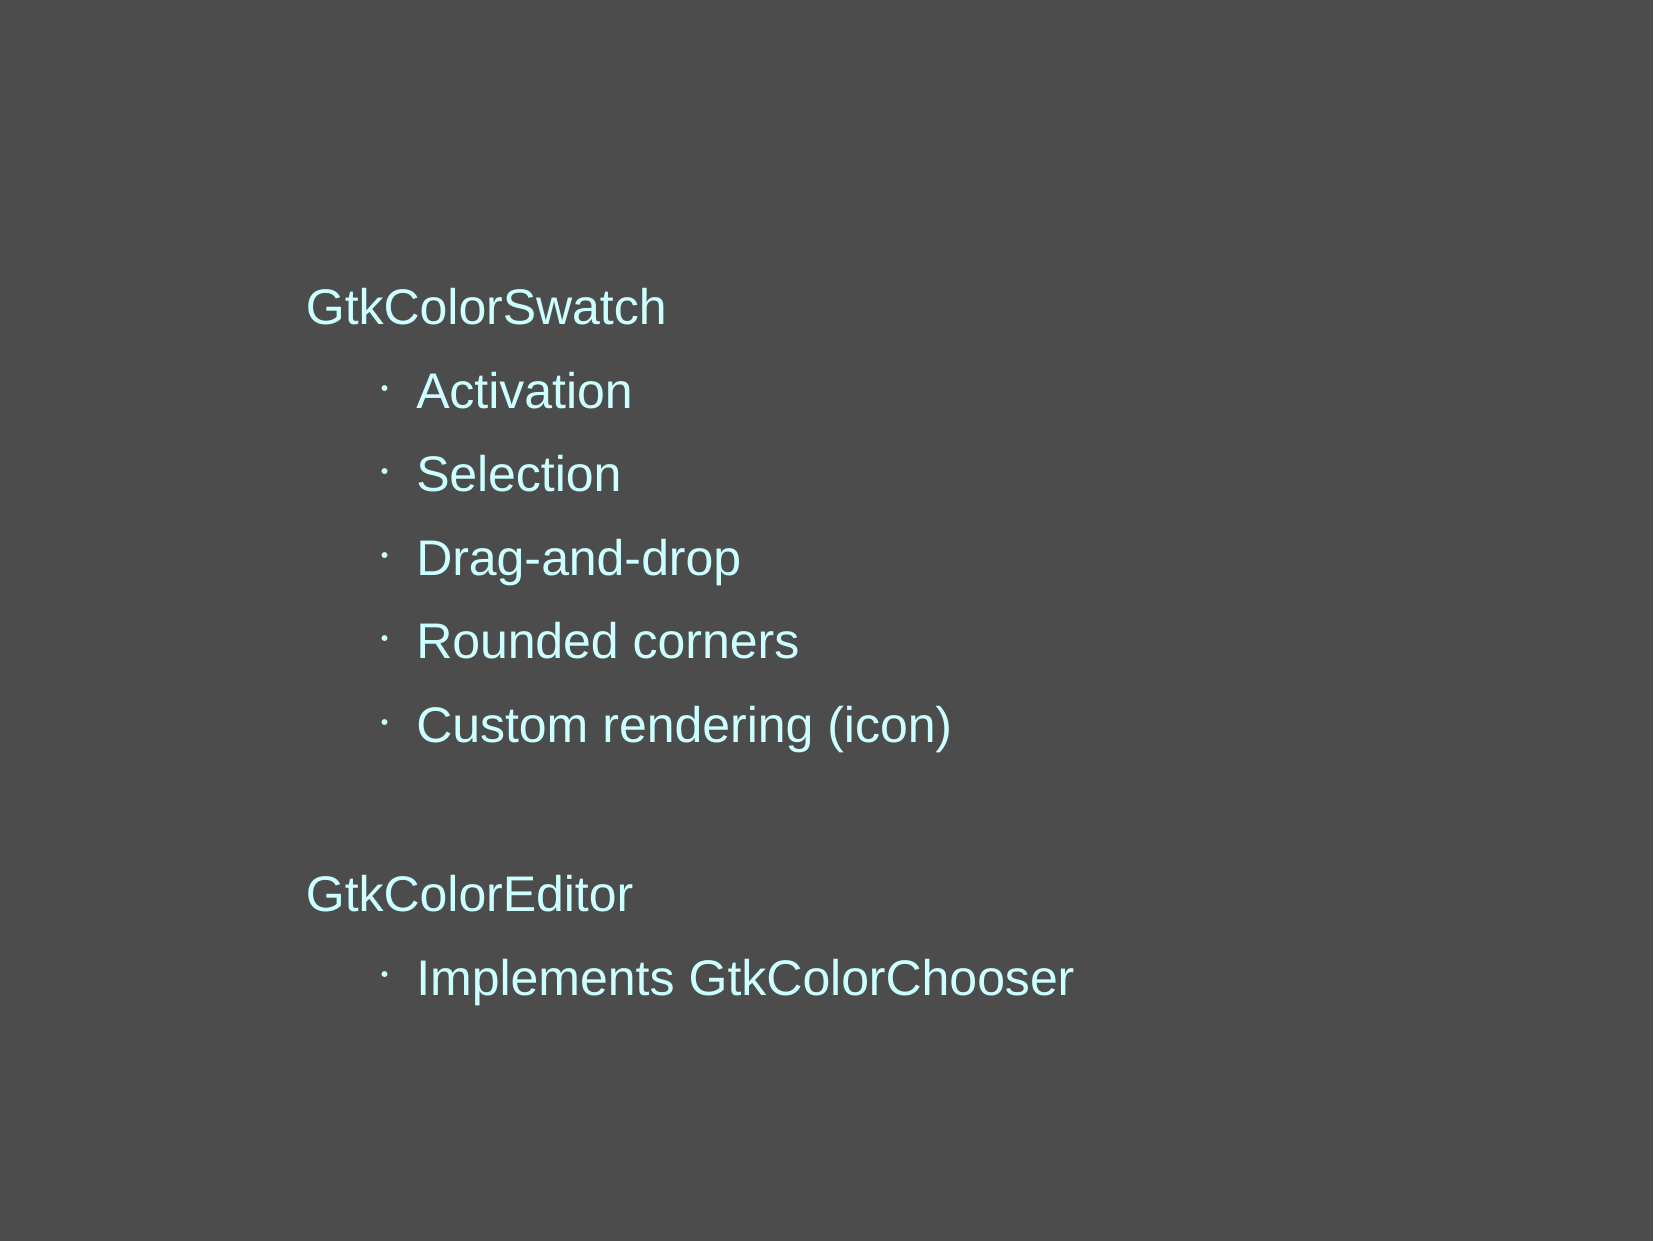

GtkColorSwatch
Activation
Selection
Drag-and-drop
Rounded corners
Custom rendering (icon)
GtkColorEditor
Implements GtkColorChooser